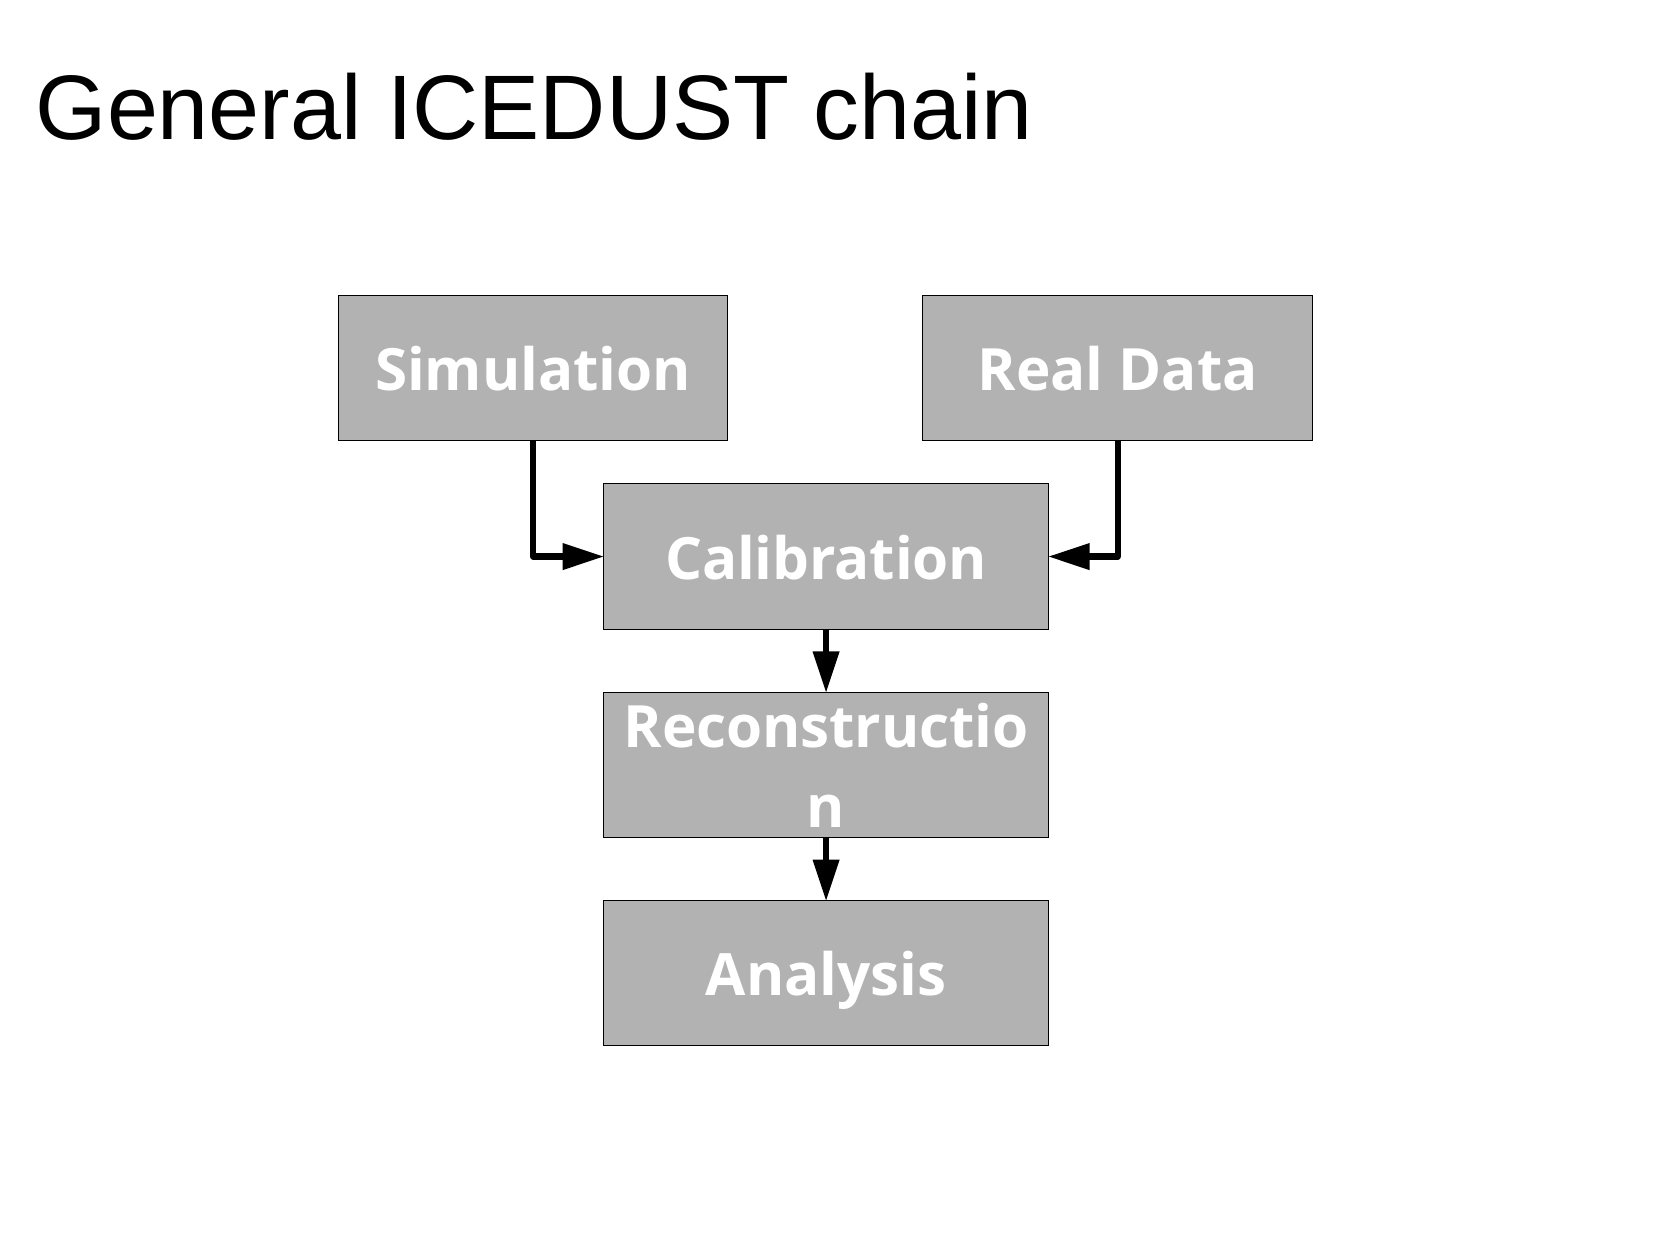

# General ICEDUST chain
Simulation
Real Data
Calibration
Reconstruction
Analysis